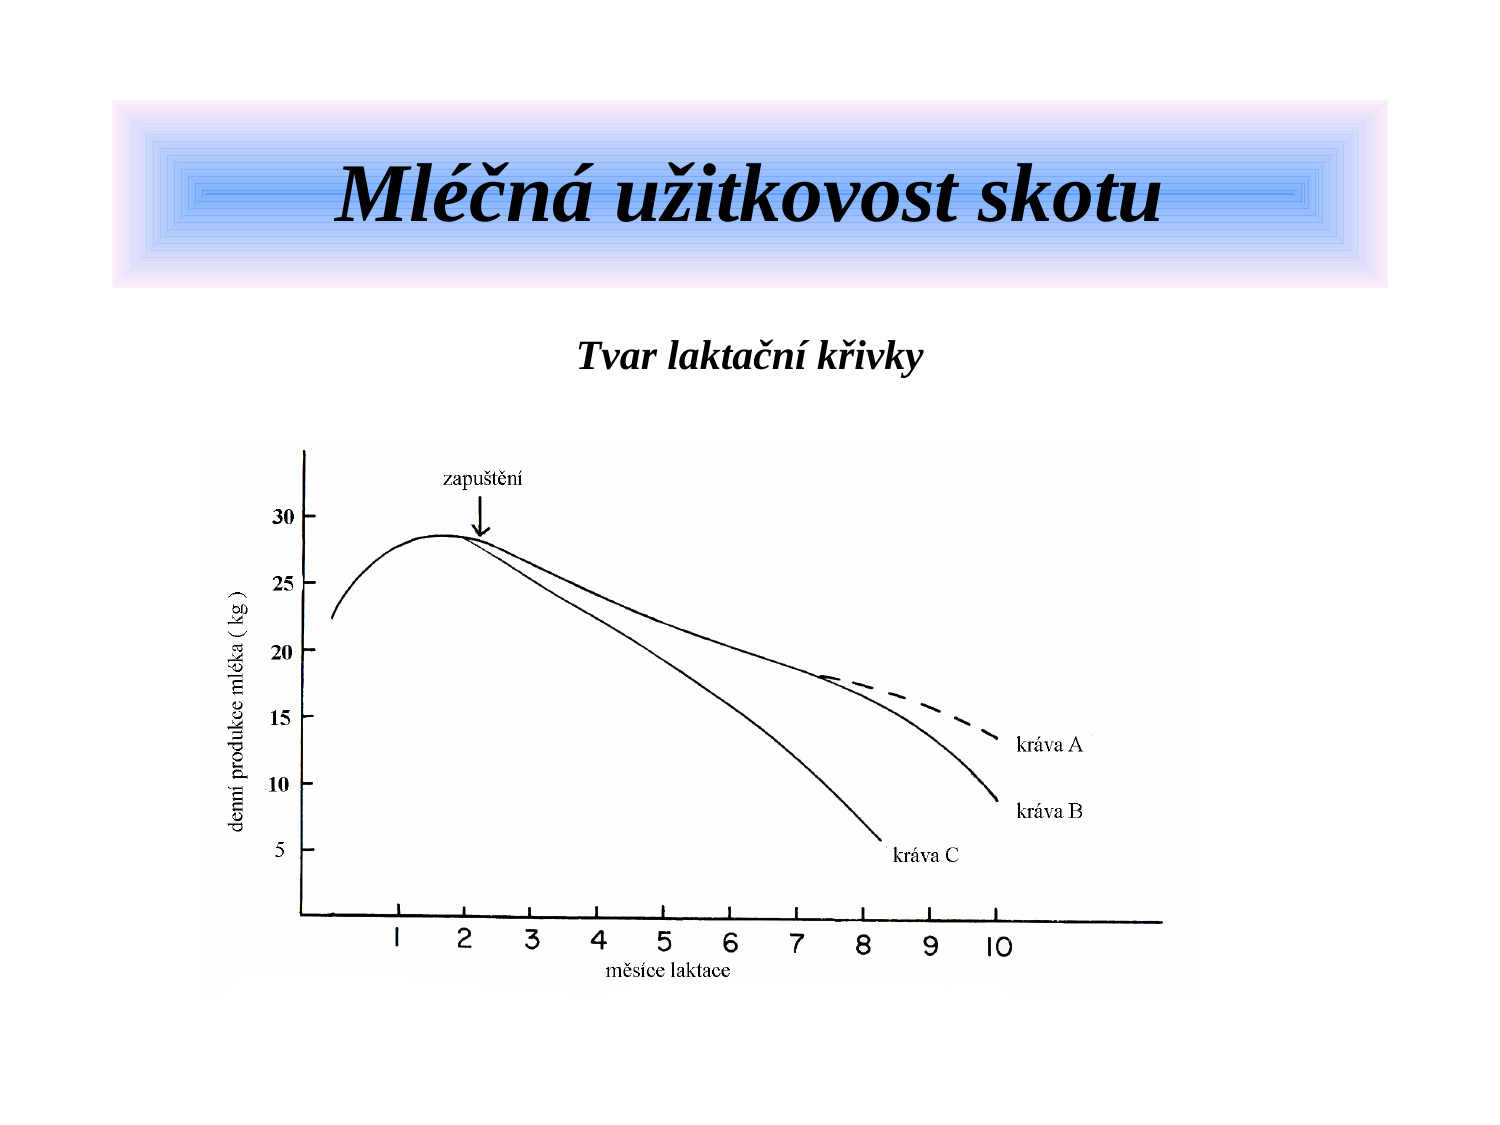

Mléčná užitkovost skotu
# Tvar laktační křivky